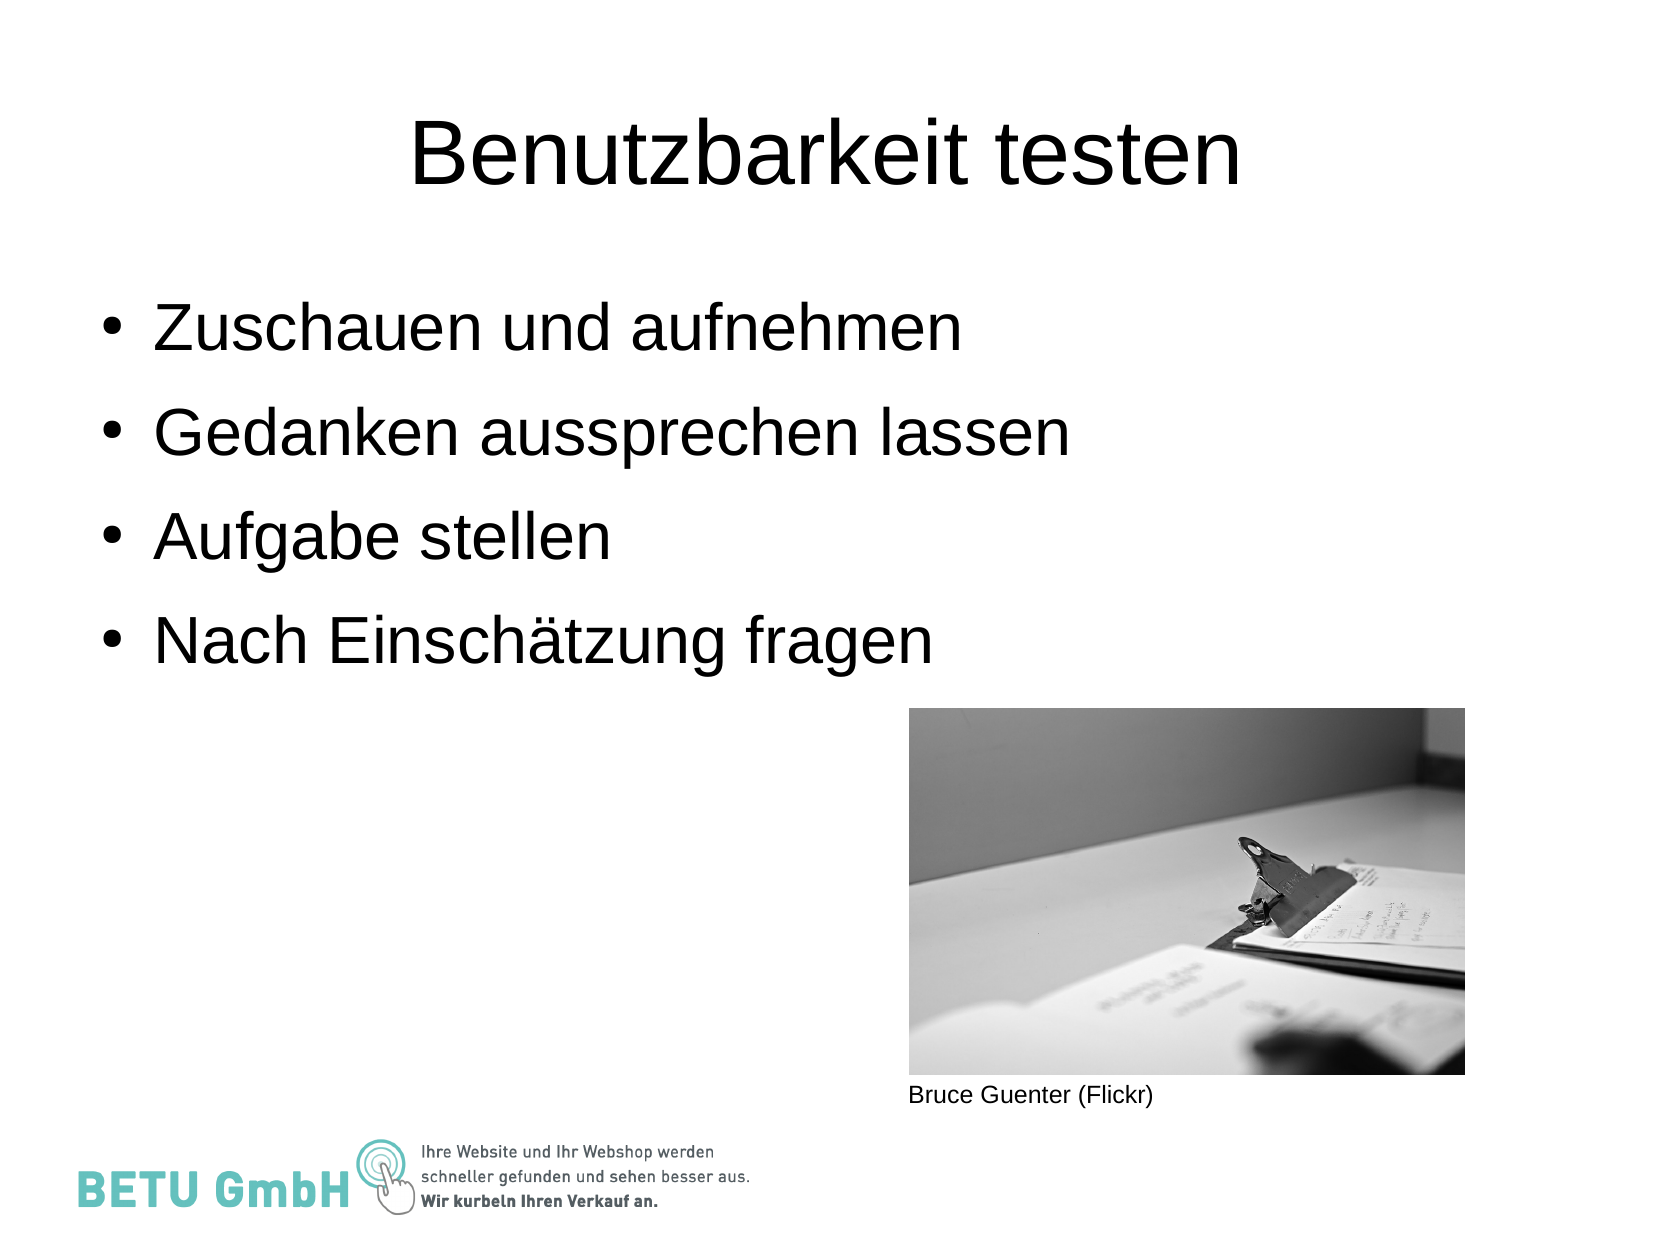

# Benutzbarkeit testen
Zuschauen und aufnehmen
Gedanken aussprechen lassen
Aufgabe stellen
Nach Einschätzung fragen
Bruce Guenter (Flickr)